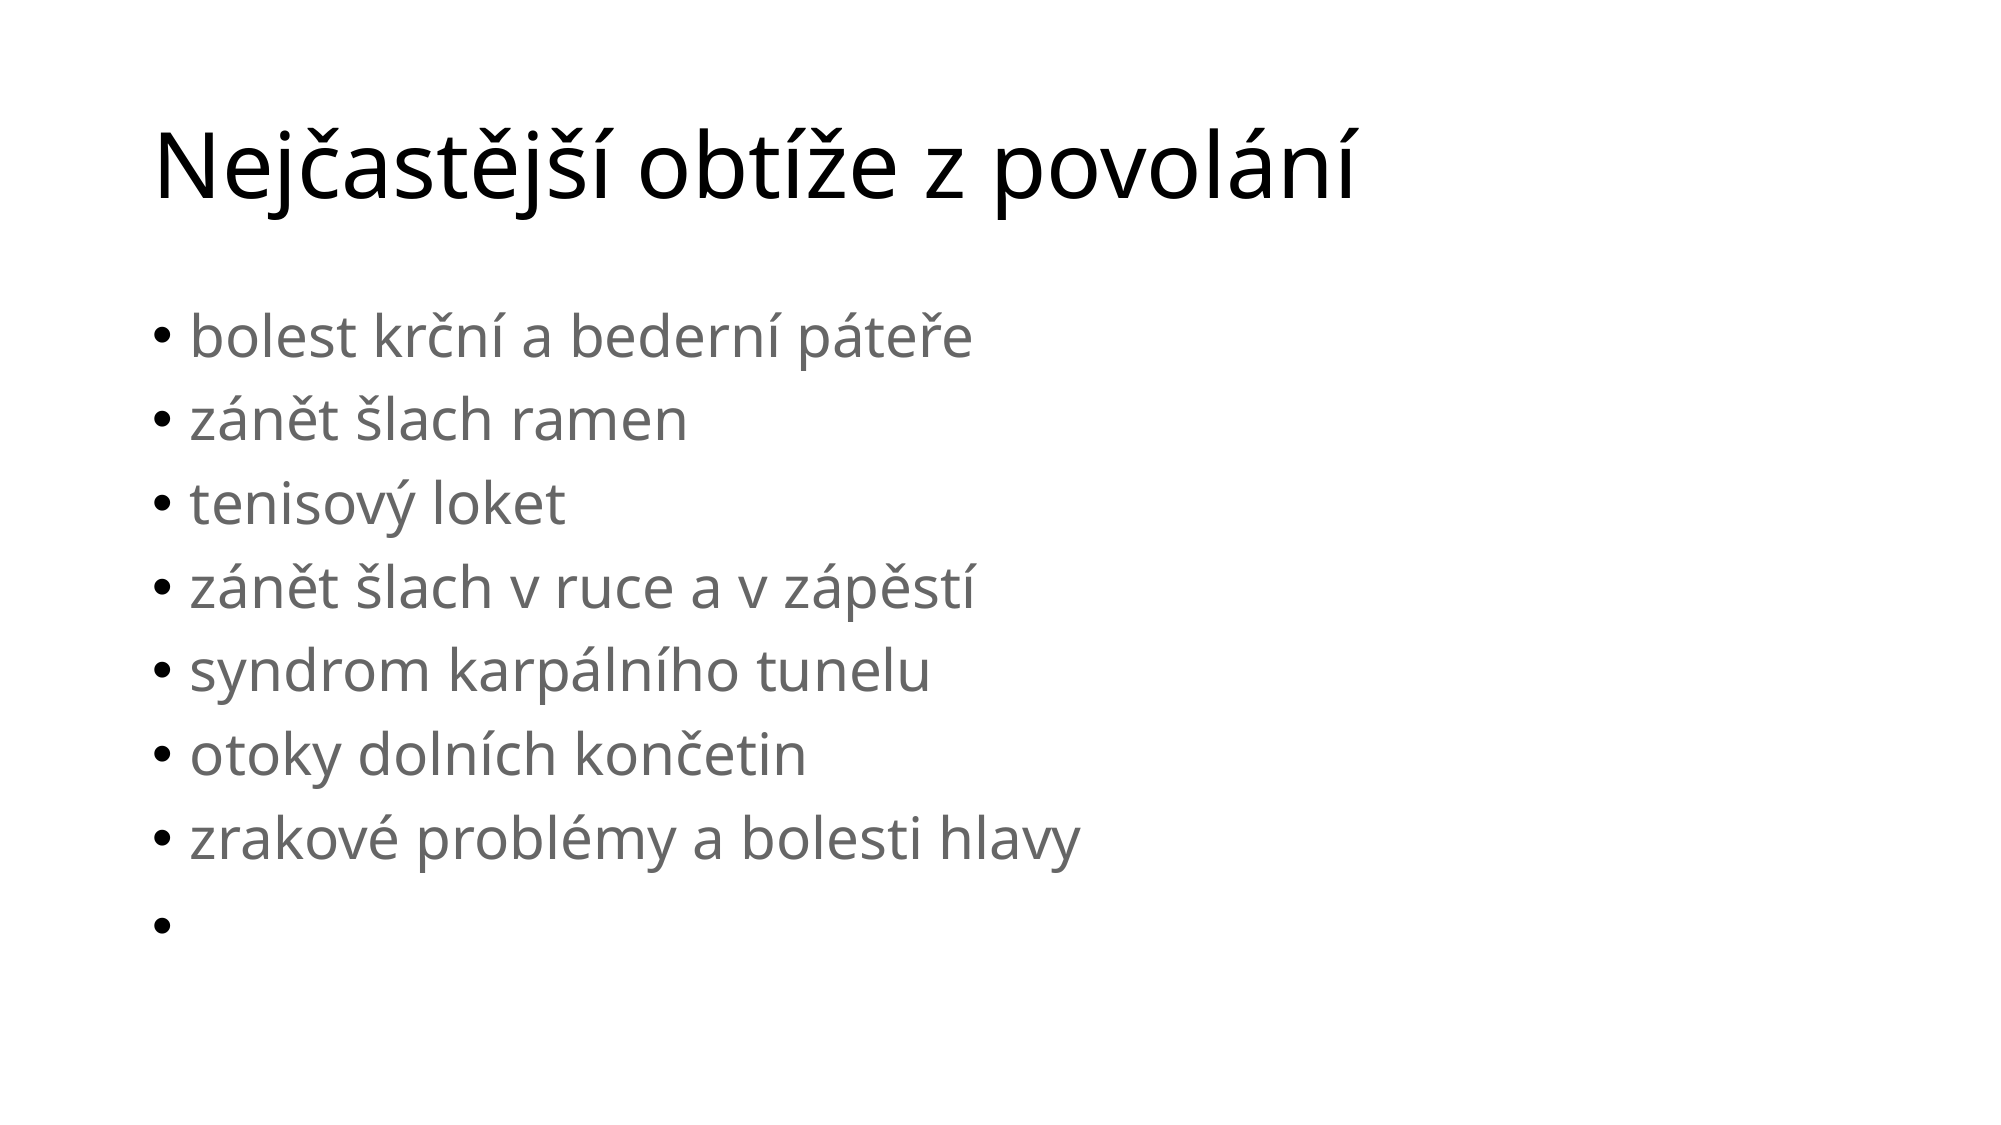

# Nejčastější obtíže z povolání
bolest krční a bederní páteře
zánět šlach ramen
tenisový loket
zánět šlach v ruce a v zápěstí
syndrom karpálního tunelu
otoky dolních končetin
zrakové problémy a bolesti hlavy